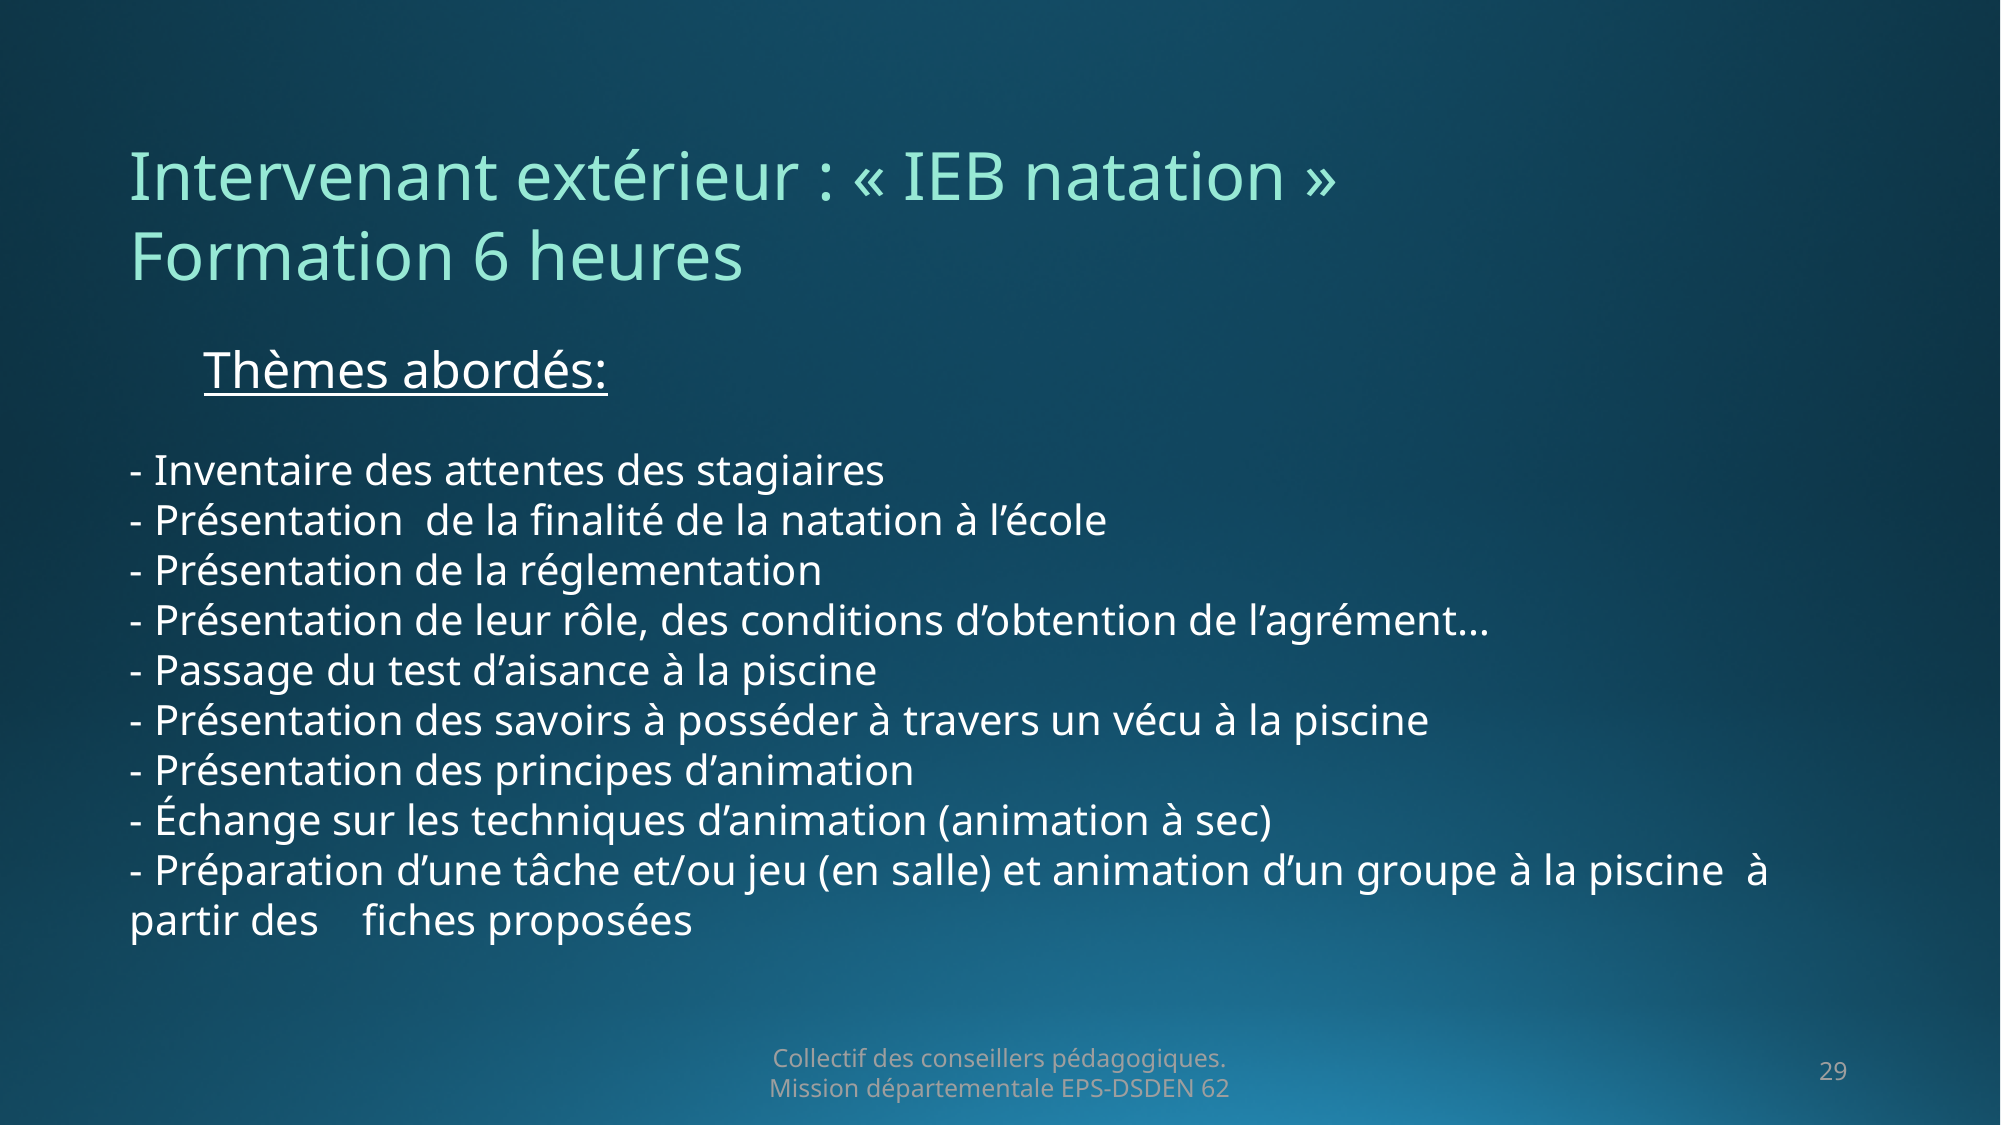

Intervenant extérieur : « IEB natation »
Formation 6 heures
	Thèmes abordés:
- Inventaire des attentes des stagiaires
- Présentation de la finalité de la natation à l’école
- Présentation de la réglementation
- Présentation de leur rôle, des conditions d’obtention de l’agrément…
- Passage du test d’aisance à la piscine
- Présentation des savoirs à posséder à travers un vécu à la piscine
- Présentation des principes d’animation
- Échange sur les techniques d’animation (animation à sec)
- Préparation d’une tâche et/ou jeu (en salle) et animation d’un groupe à la piscine à partir des fiches proposées
Collectif des conseillers pédagogiques.
Mission départementale EPS-DSDEN 62